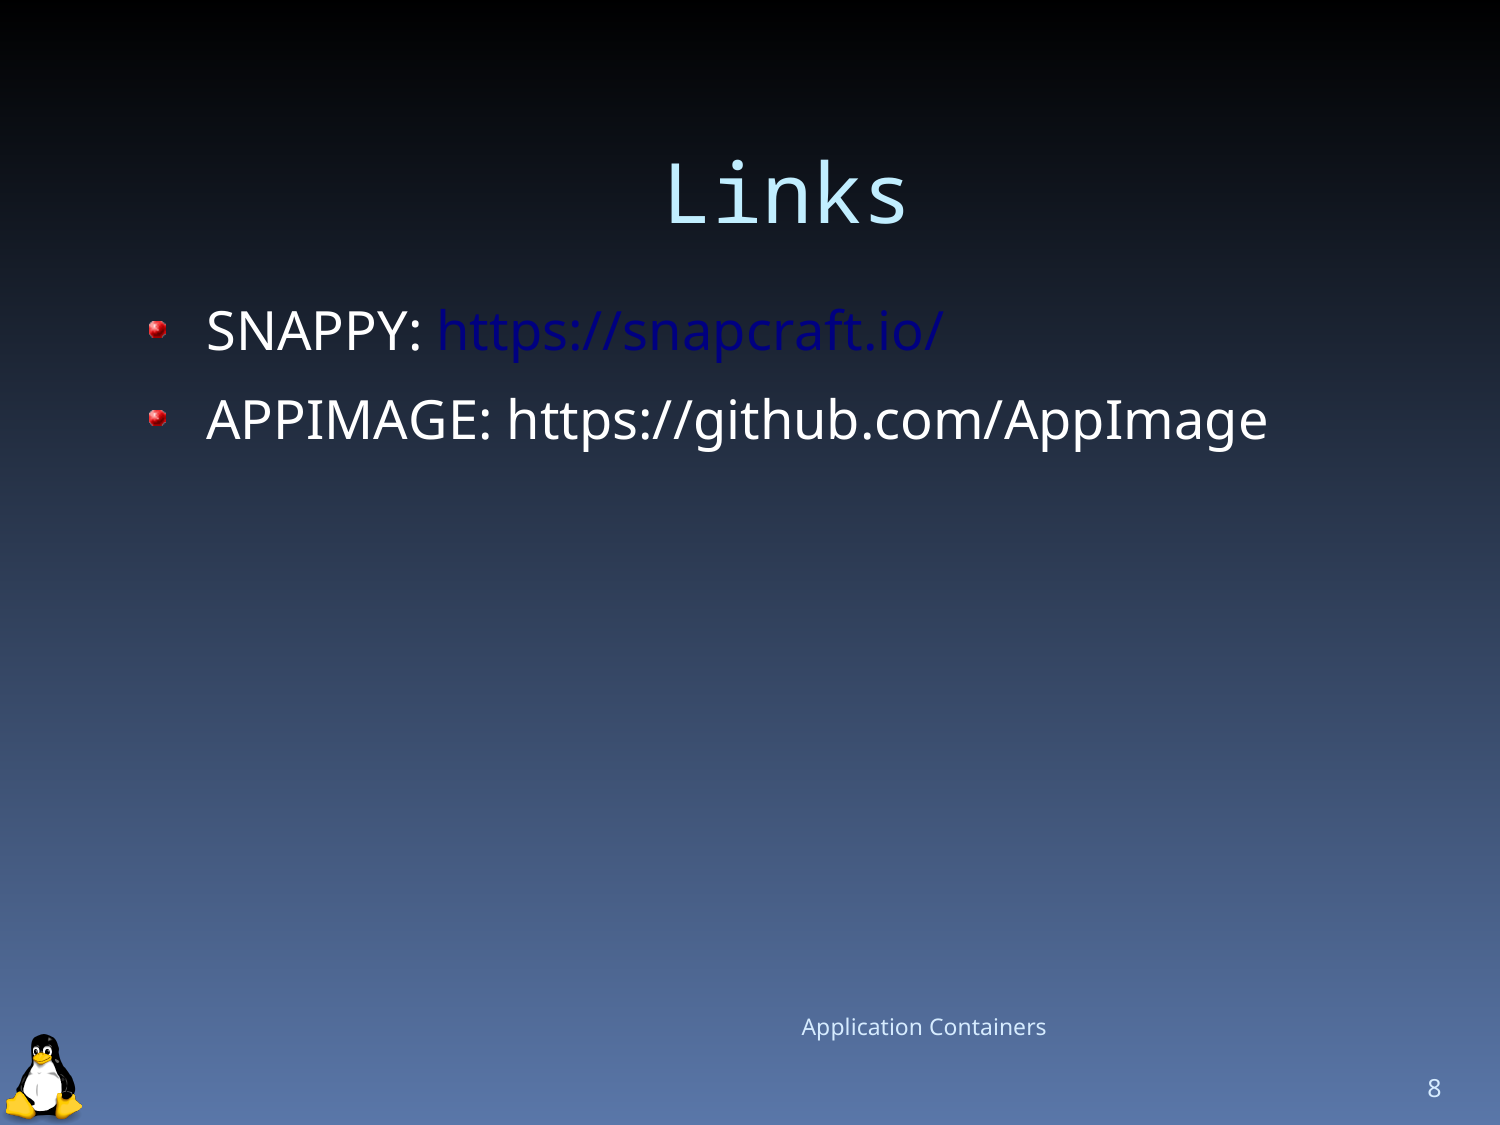

# Links
SNAPPY: https://snapcraft.io/
APPIMAGE: https://github.com/AppImage
Application Containers
8